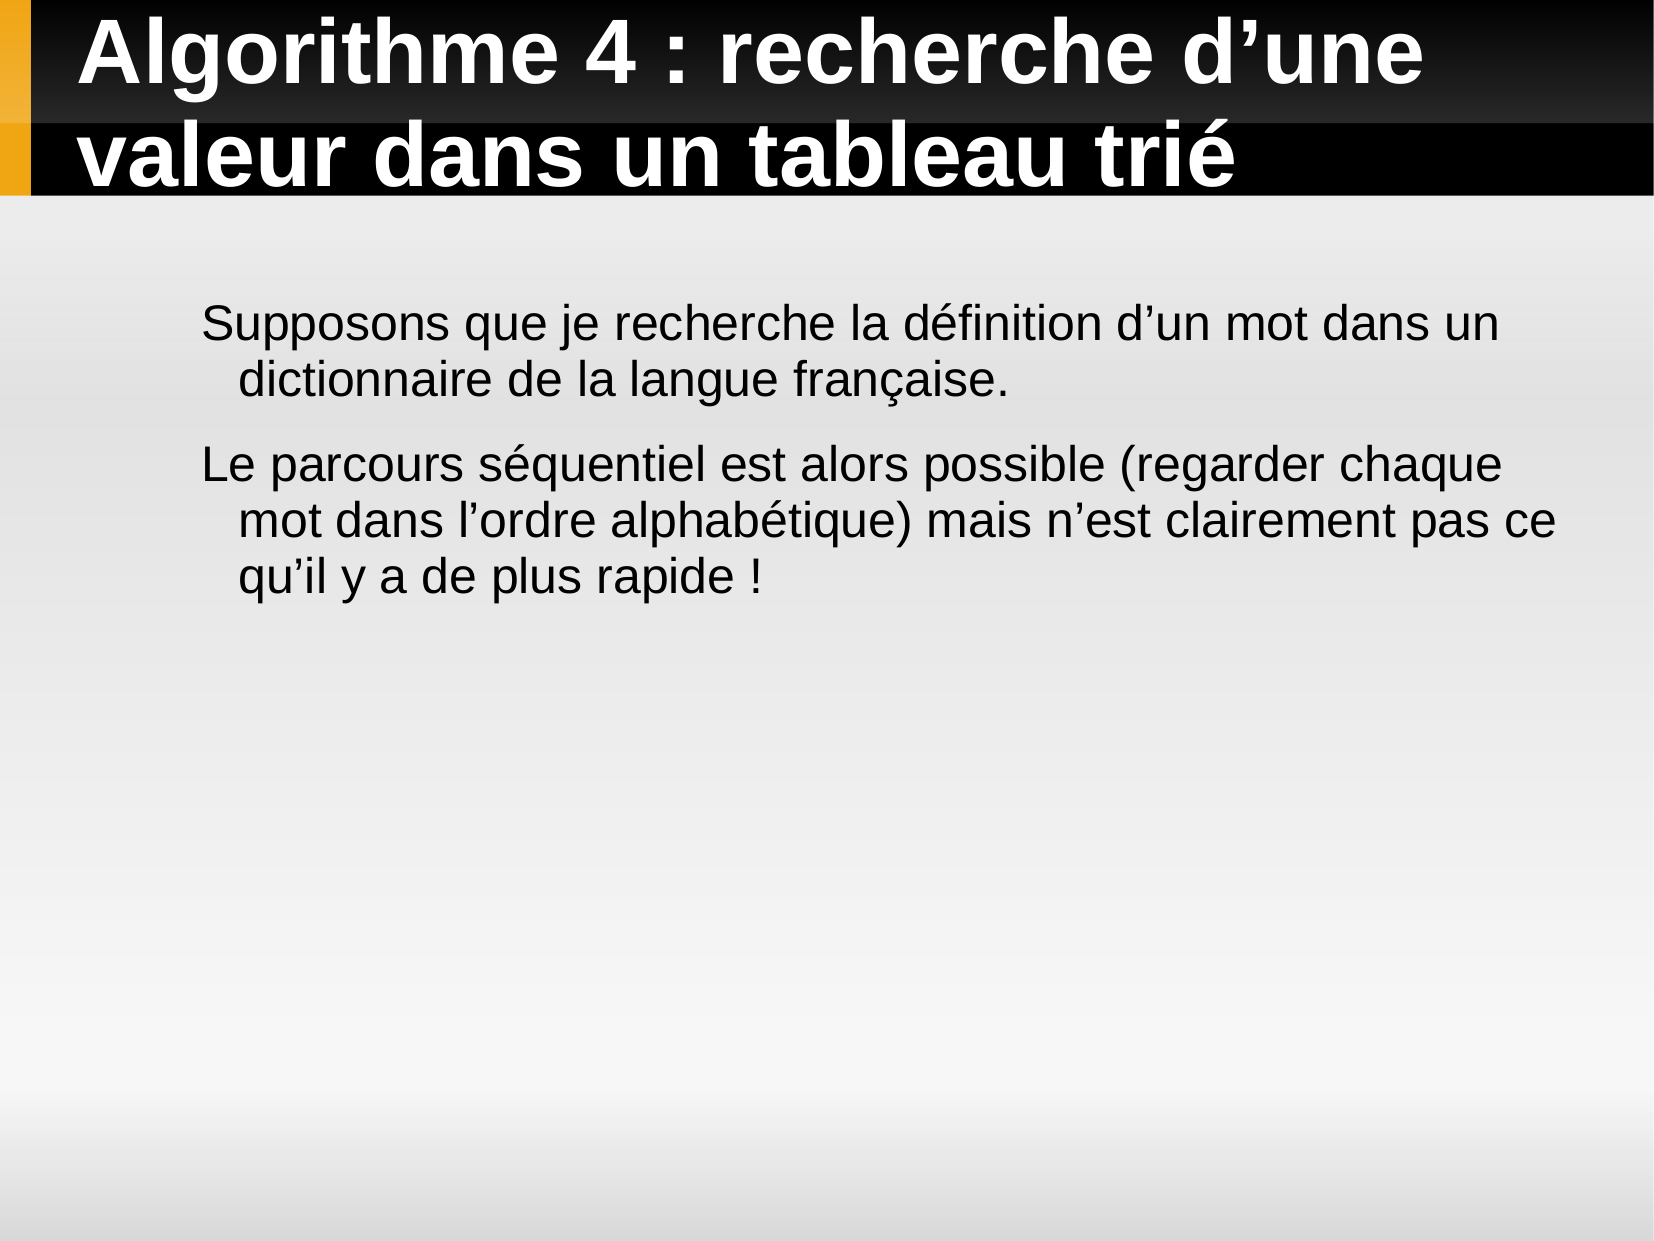

Algorithme 4 : recherche d’une valeur dans un tableau trié
# Supposons que je recherche la définition d’un mot dans un dictionnaire de la langue française.
Le parcours séquentiel est alors possible (regarder chaque mot dans l’ordre alphabétique) mais n’est clairement pas ce qu’il y a de plus rapide !